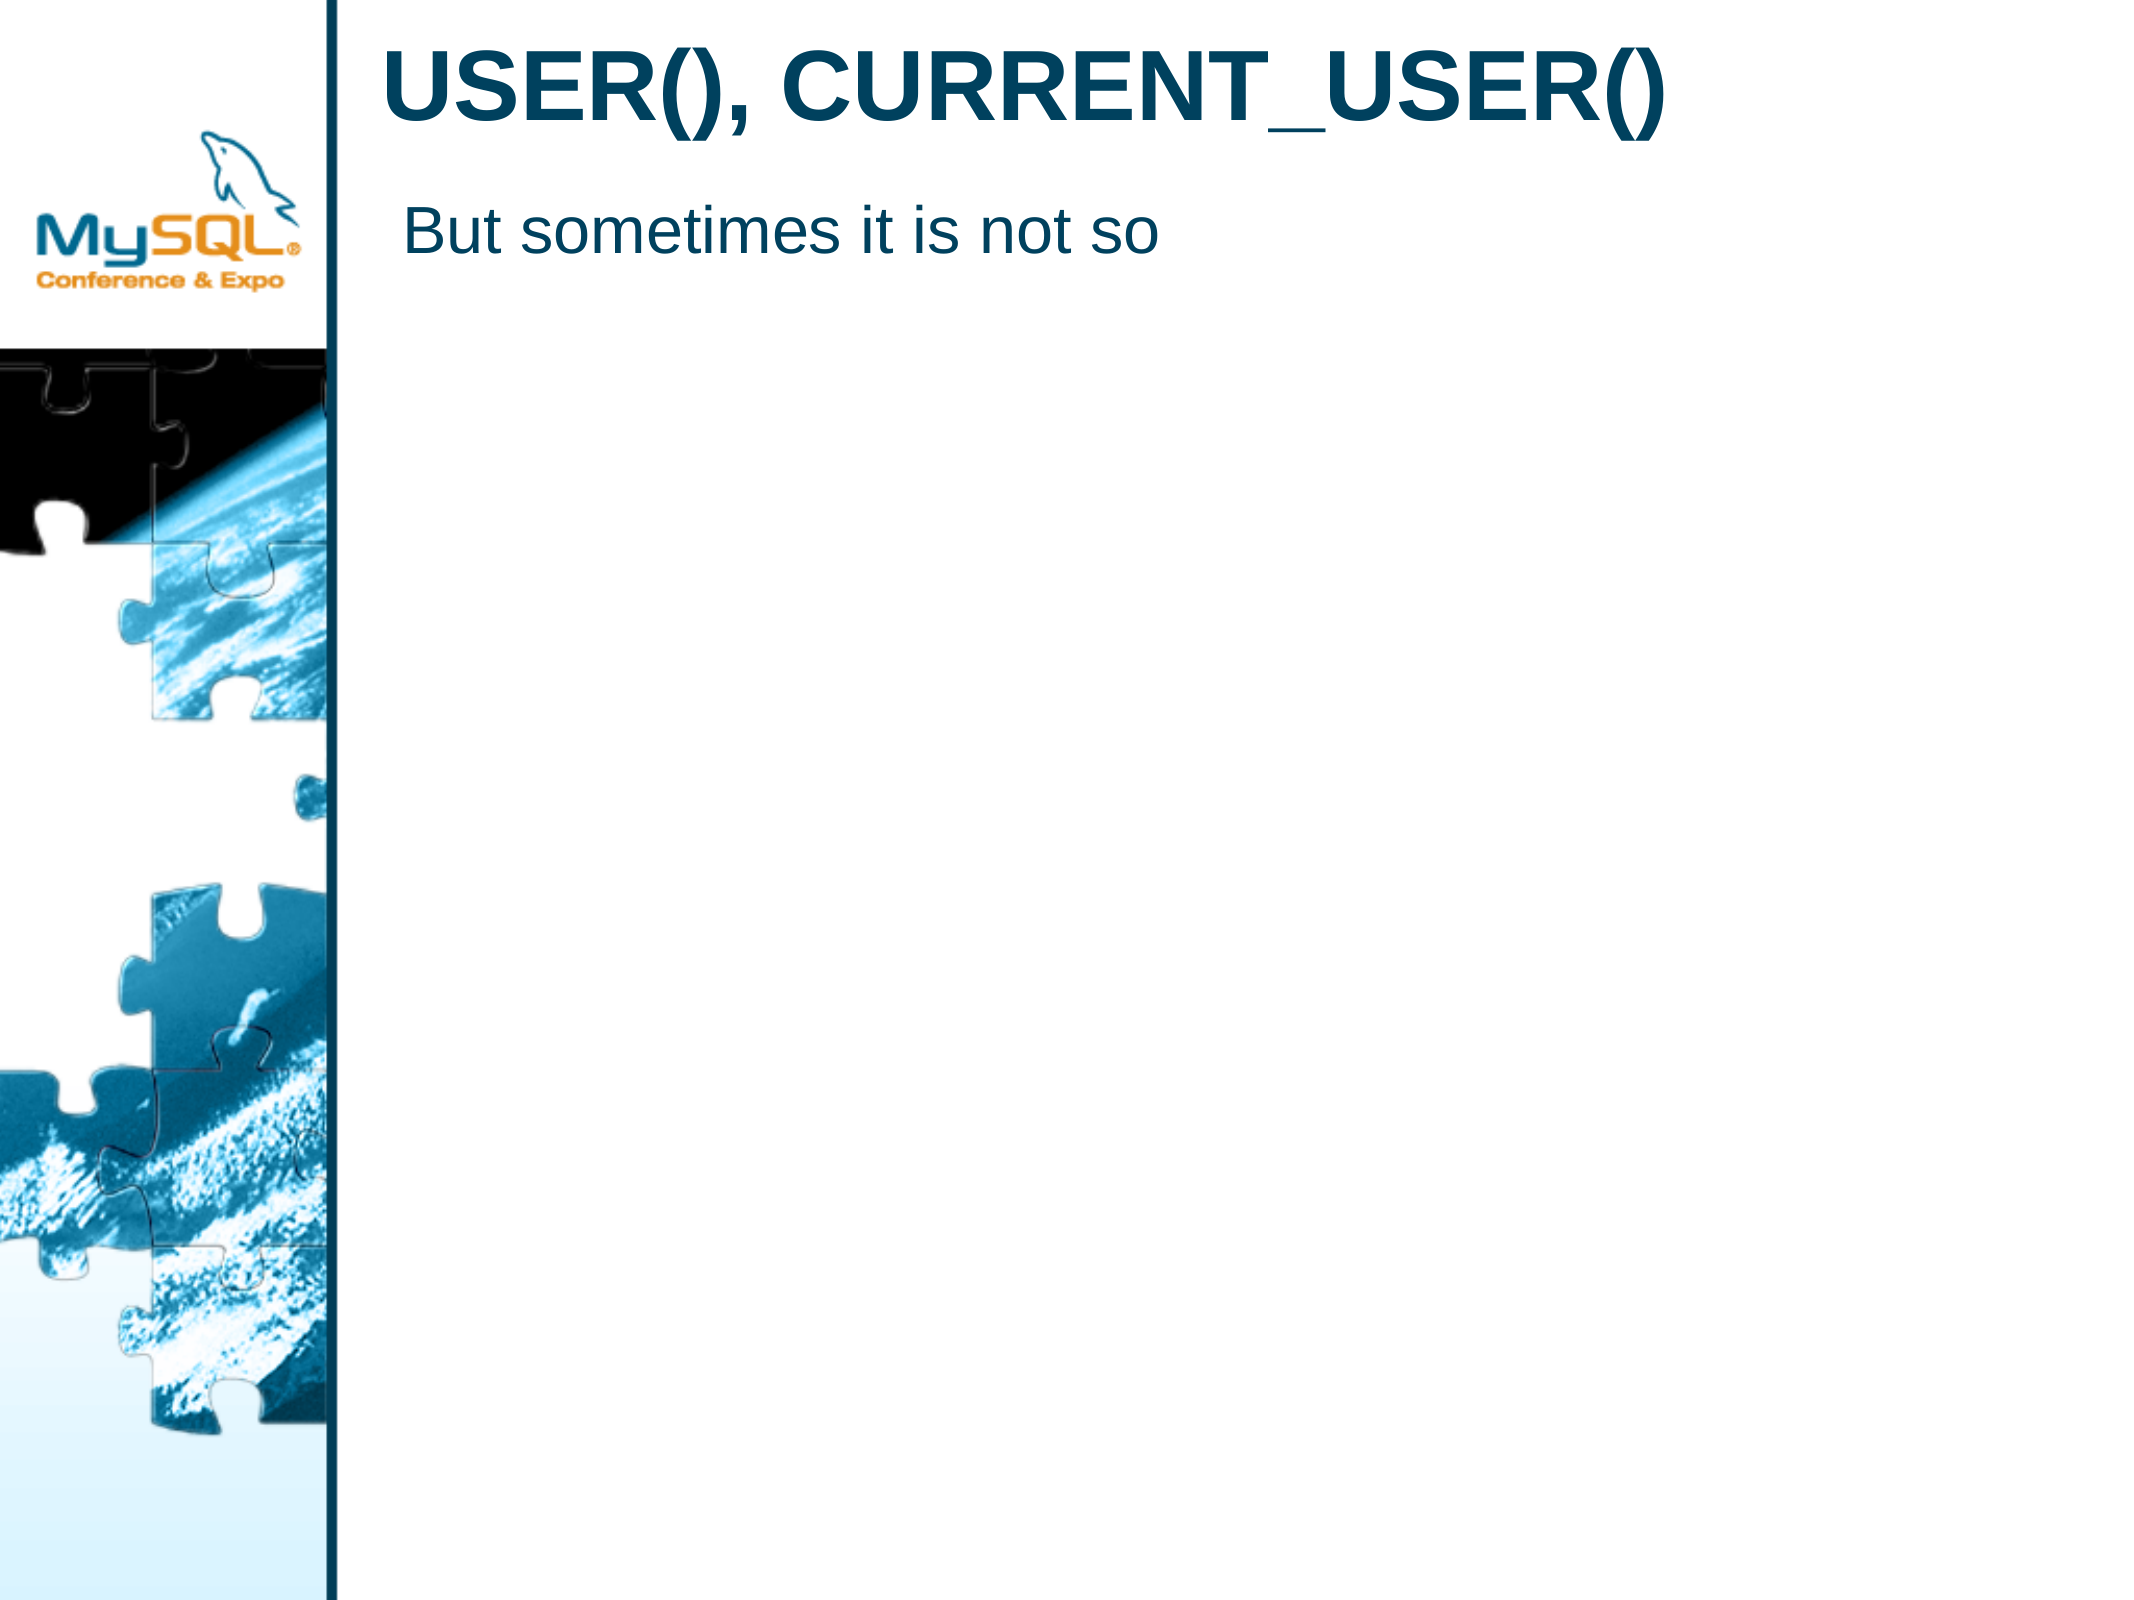

# USER(), CURRENT_USER()
But sometimes it is not so